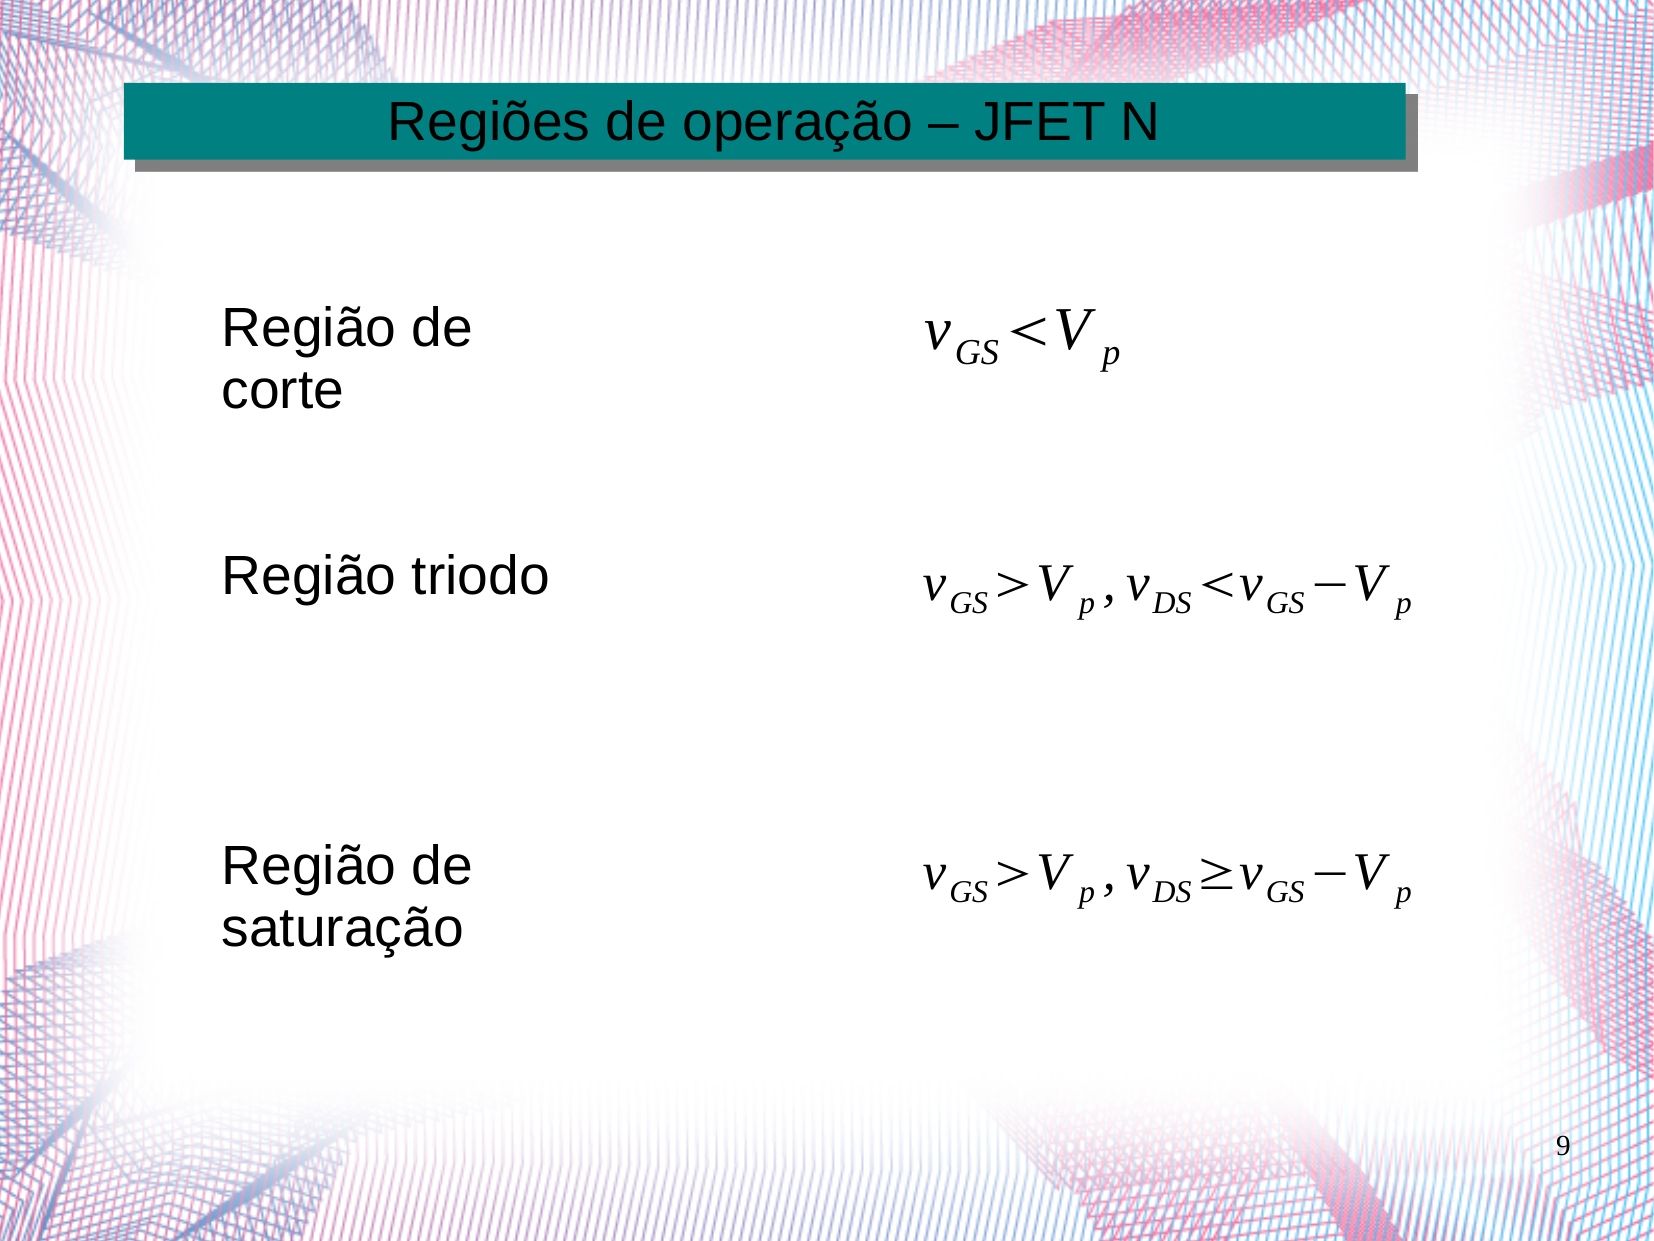

Regiões de operação – JFET N
Região de corte
Região triodo
Região de saturação
9